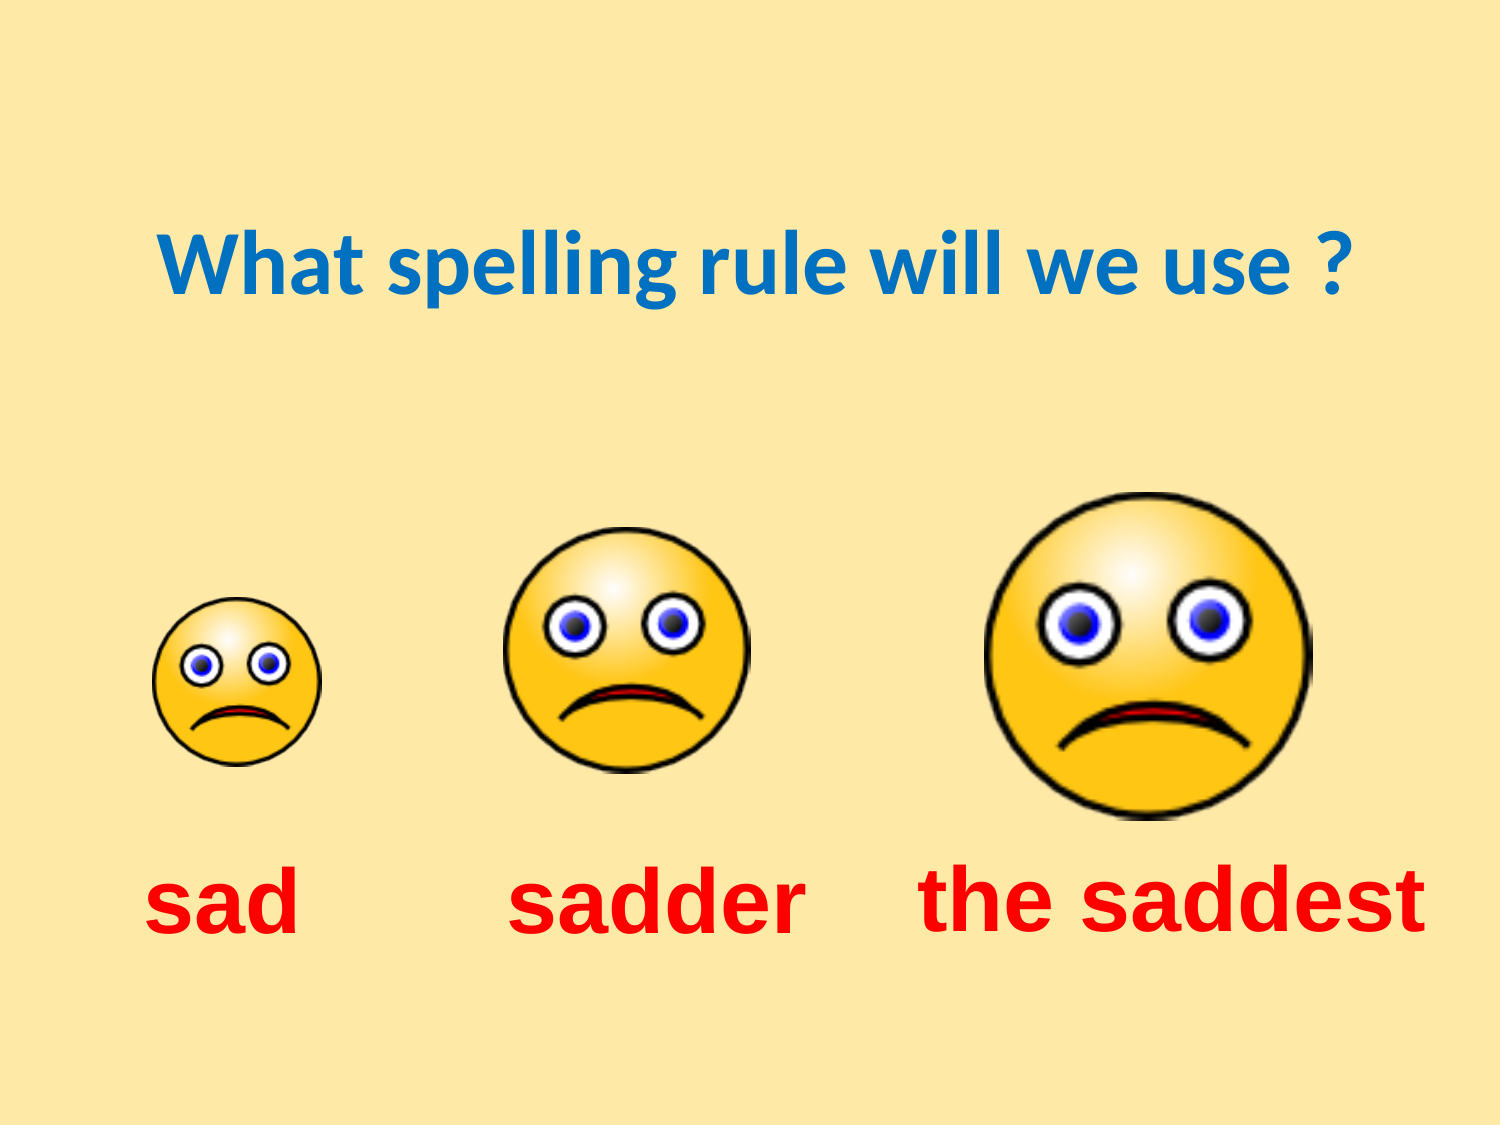

# What spelling rule will we use ?
the saddest
sad
sadder